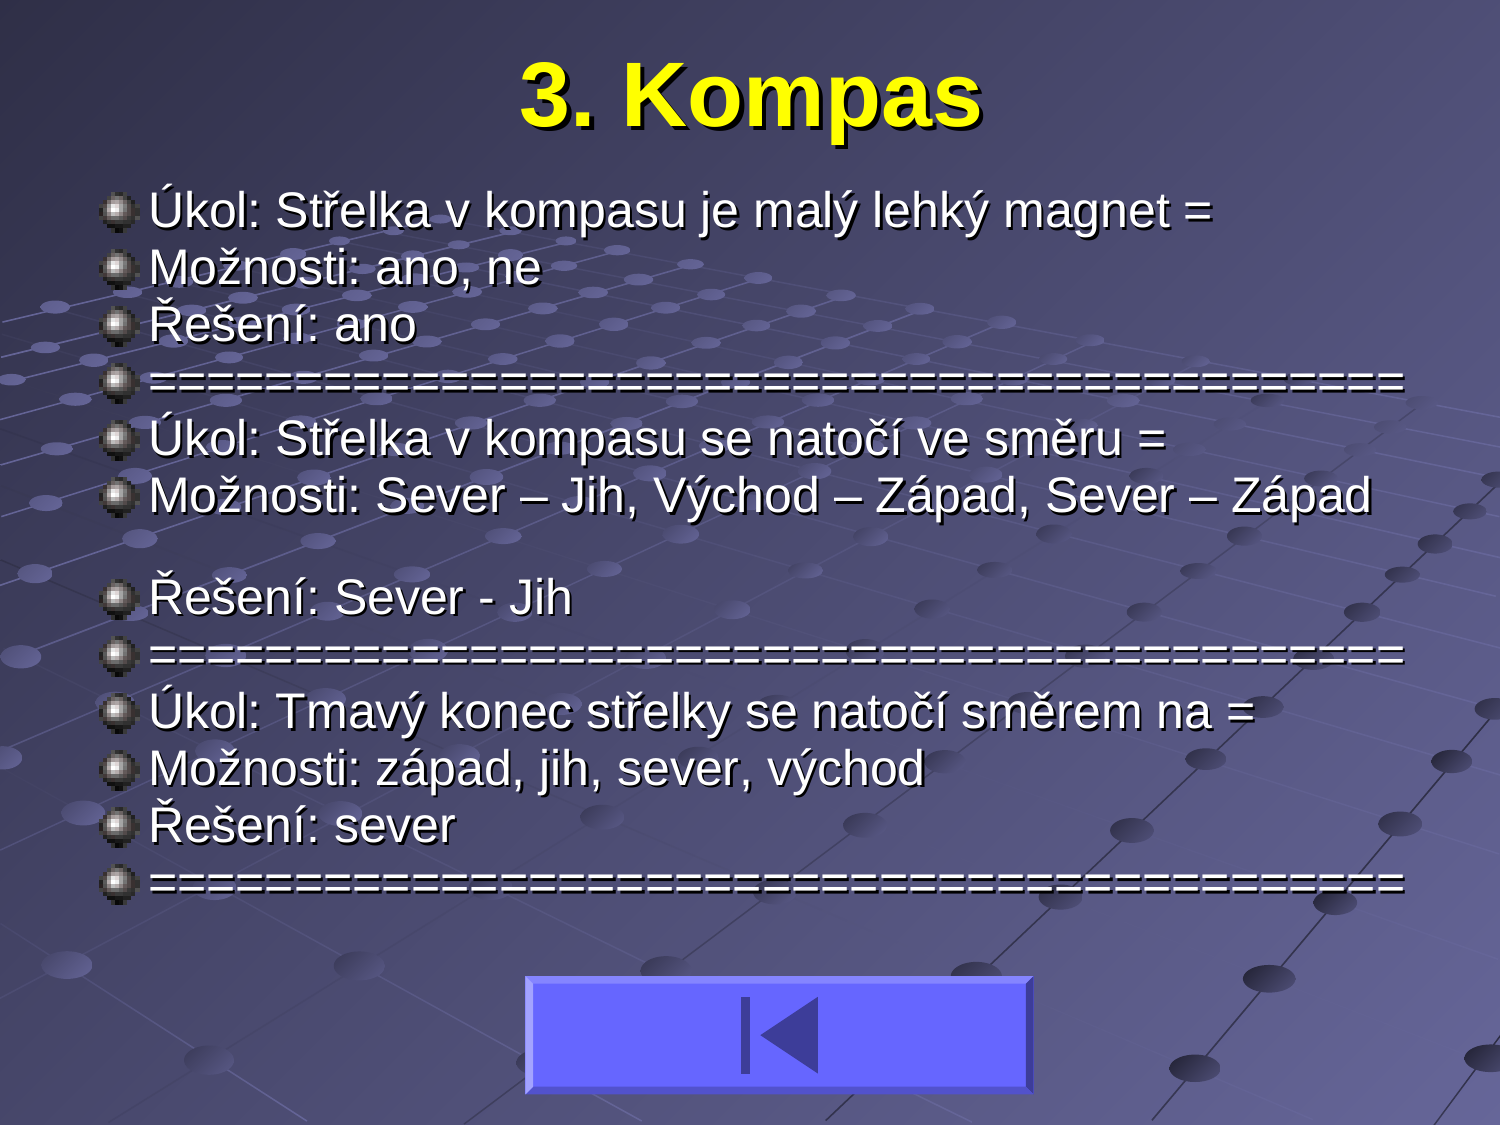

# 3. Kompas
Úkol: Střelka v kompasu je malý lehký magnet =
Možnosti: ano, ne
Řešení: ano
===========================================
Úkol: Střelka v kompasu se natočí ve směru =
Možnosti: Sever – Jih, Východ – Západ, Sever – Západ
Řešení: Sever - Jih
===========================================
Úkol: Tmavý konec střelky se natočí směrem na =
Možnosti: západ, jih, sever, východ
Řešení: sever
===========================================